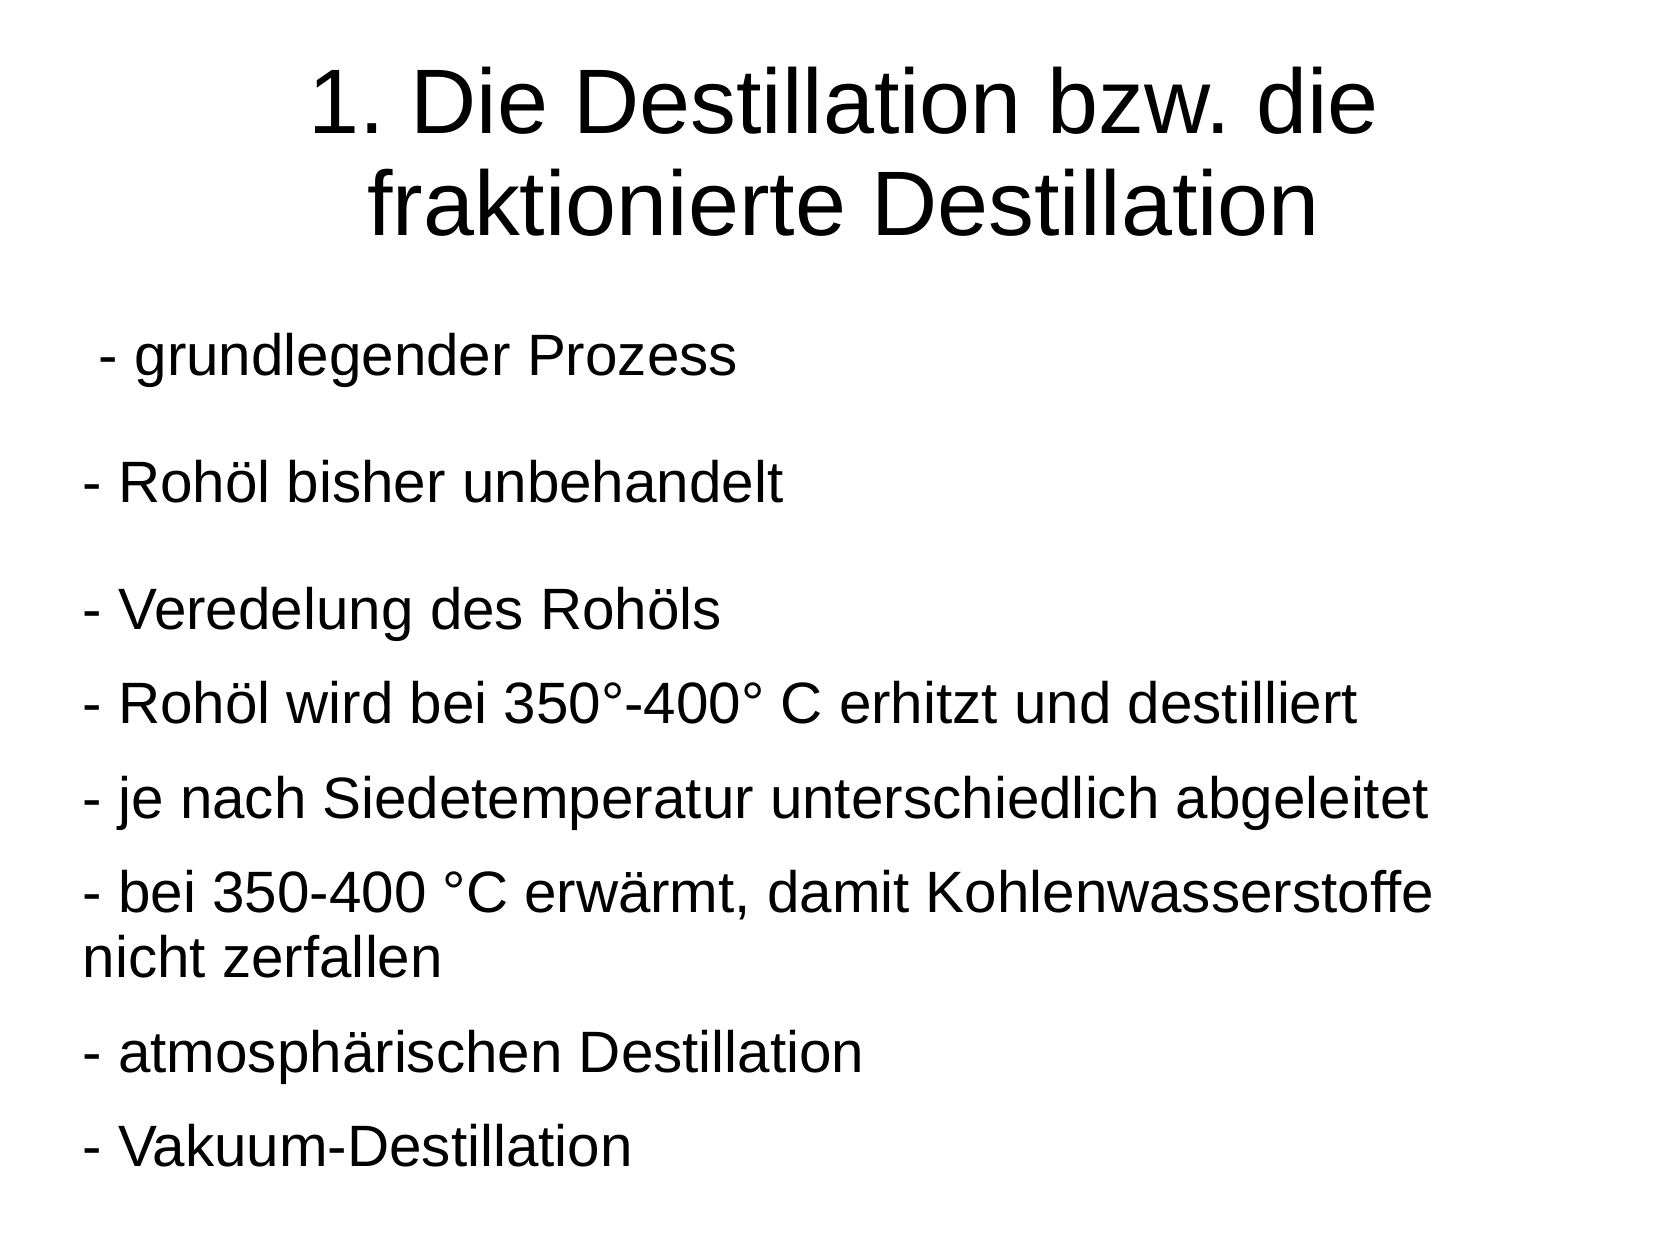

# 1. Die Destillation bzw. die fraktionierte Destillation
 - grundlegender Prozess
- Rohöl bisher unbehandelt
- Veredelung des Rohöls
- Rohöl wird bei 350°-400° C erhitzt und destilliert
- je nach Siedetemperatur unterschiedlich abgeleitet
- bei 350-400 °C erwärmt, damit Kohlenwasserstoffe nicht zerfallen
- atmosphärischen Destillation
- Vakuum-Destillation